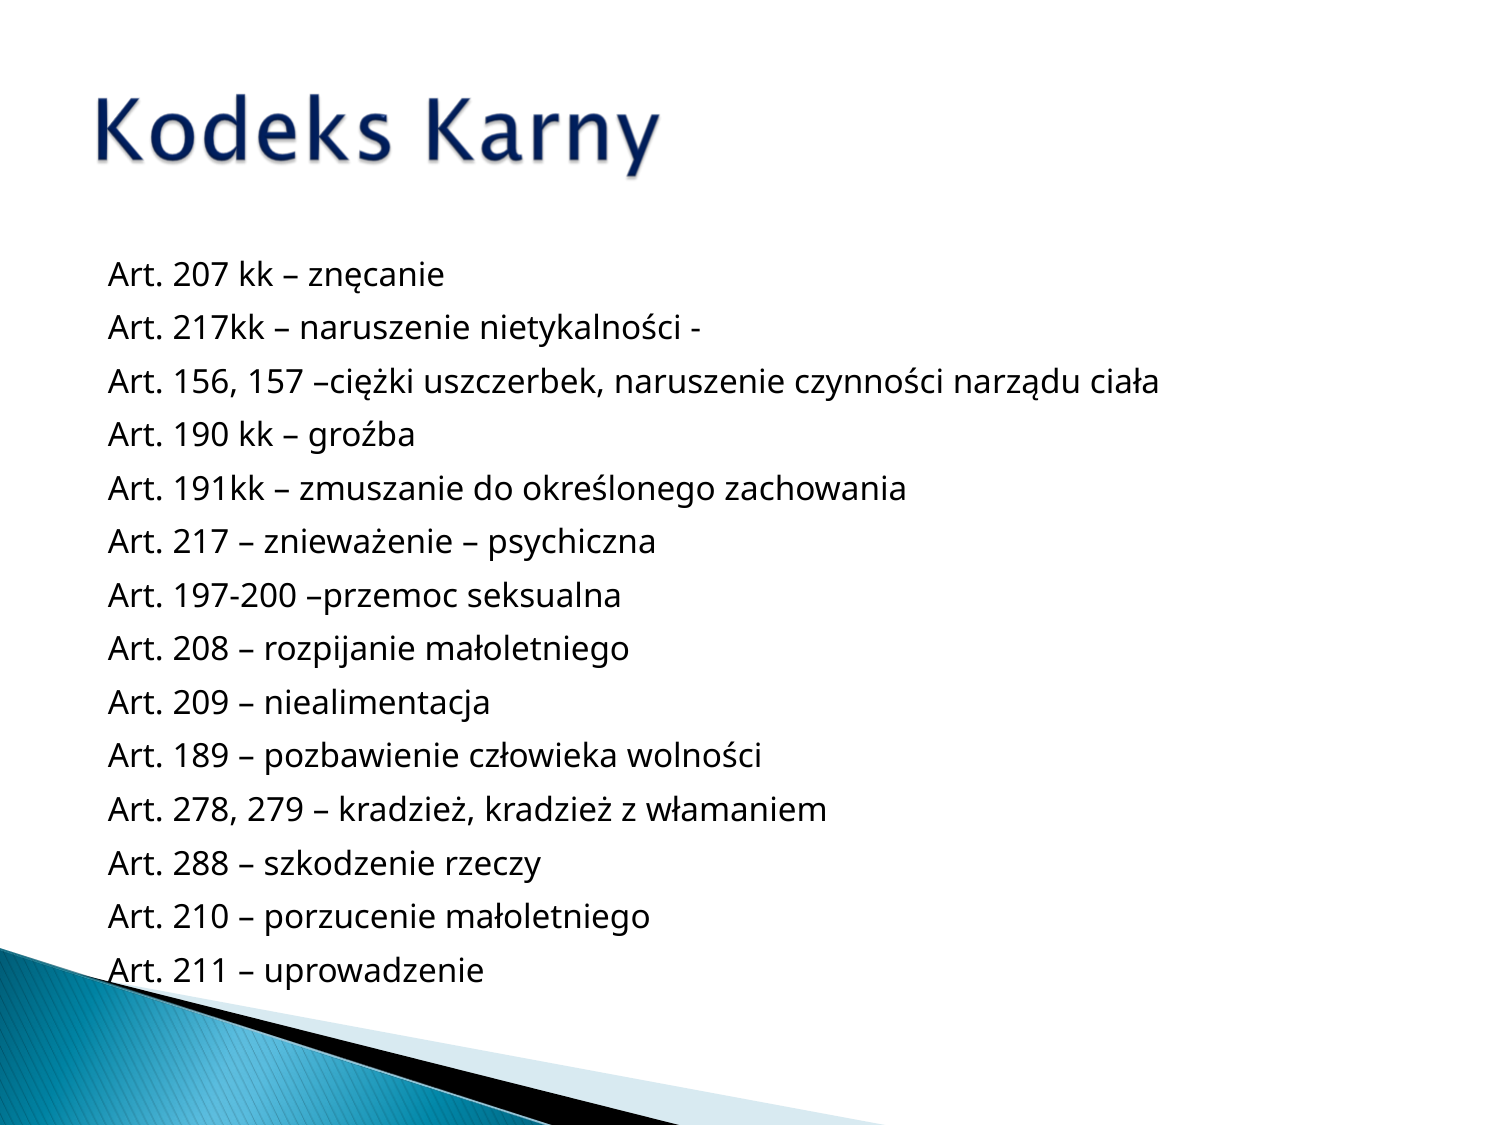

# Art. 207 kk – znęcanie
Art. 217kk – naruszenie nietykalności -
Art. 156, 157 –ciężki uszczerbek, naruszenie czynności narządu ciała
Art. 190 kk – groźba
Art. 191kk – zmuszanie do określonego zachowania
Art. 217 – znieważenie – psychiczna
Art. 197-200 –przemoc seksualna
Art. 208 – rozpijanie małoletniego
Art. 209 – niealimentacja
Art. 189 – pozbawienie człowieka wolności
Art. 278, 279 – kradzież, kradzież z włamaniem
Art. 288 – szkodzenie rzeczy
Art. 210 – porzucenie małoletniego
Art. 211 – uprowadzenie